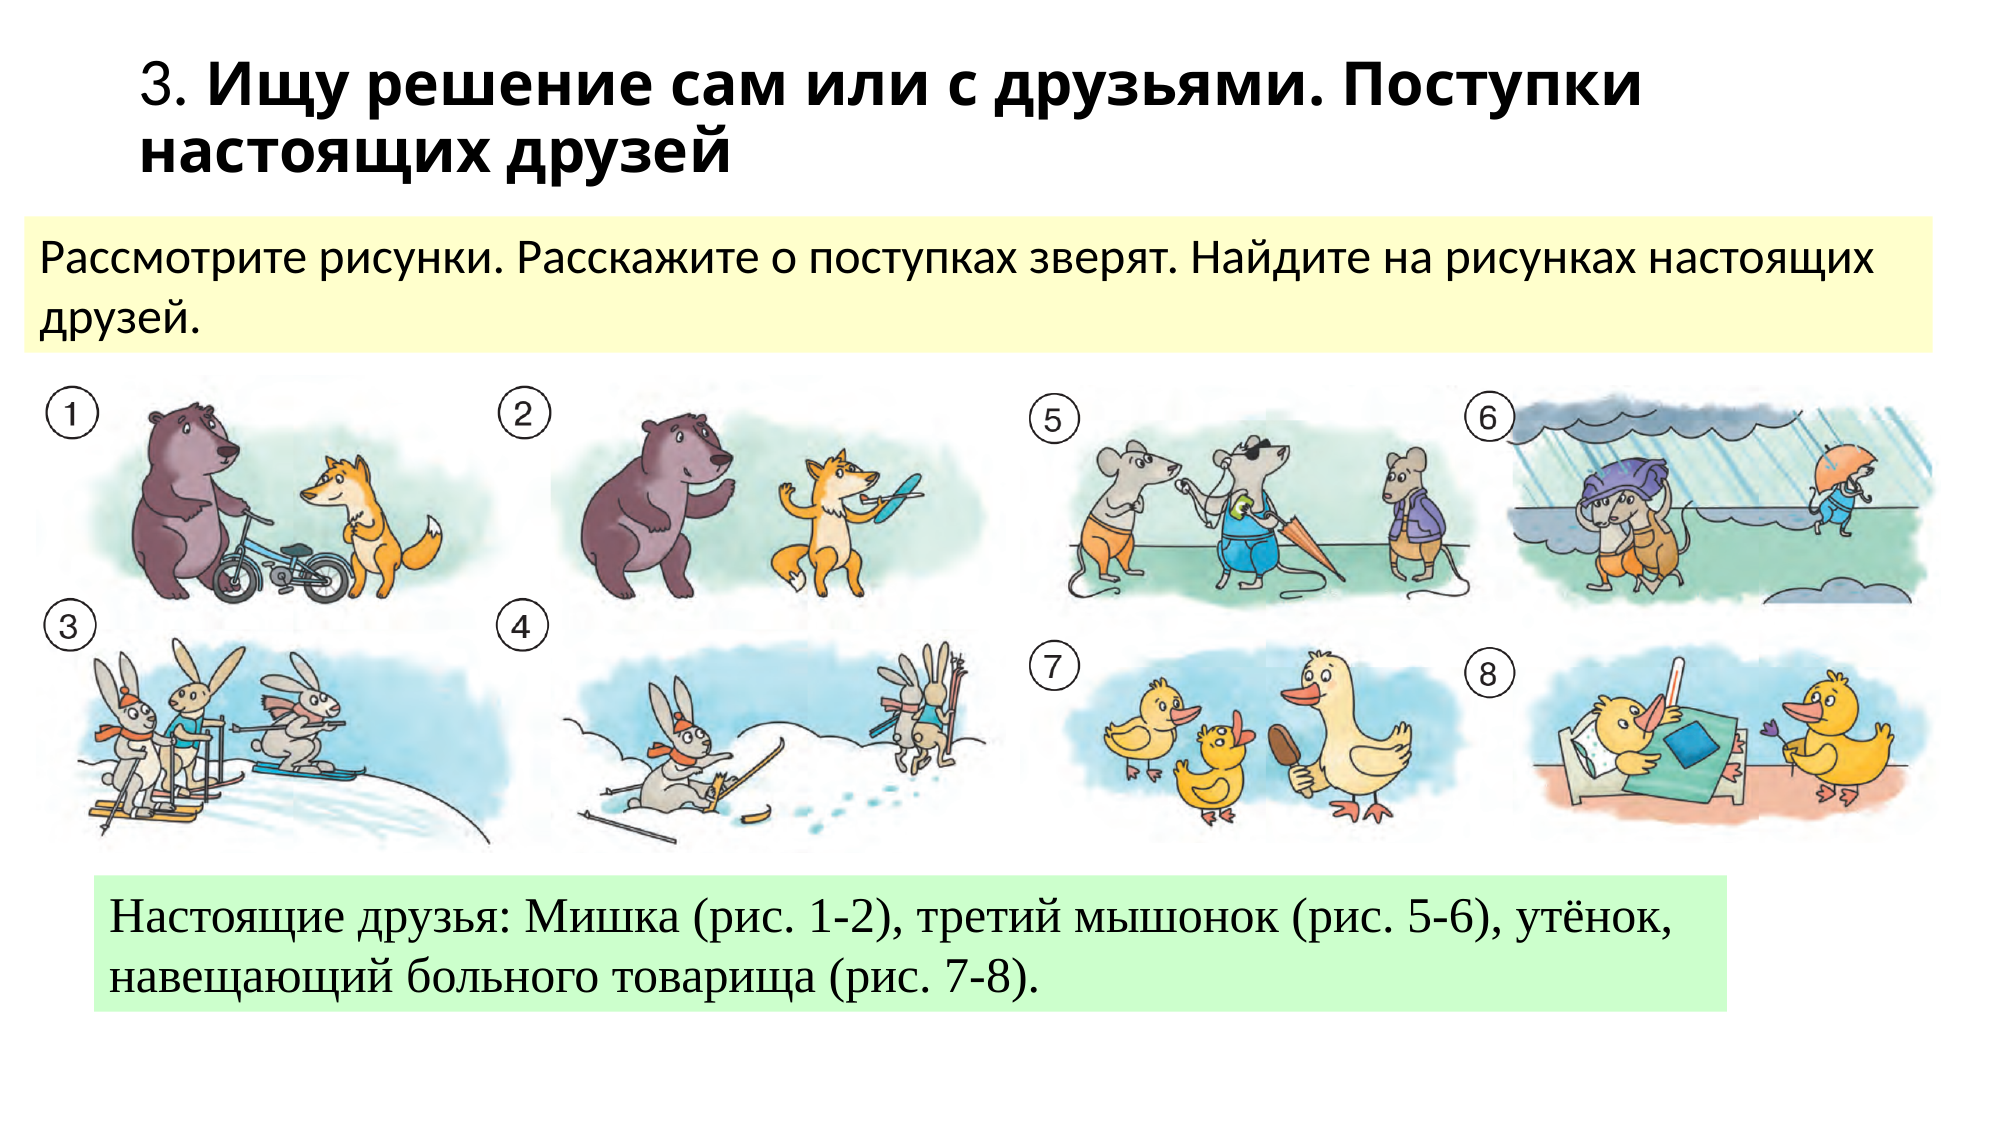

# 3. Ищу решение сам или с друзьями. Поступки настоящих друзей
Рассмотрите рисунки. Расскажите о поступках зверят. Найдите на рисунках настоящих друзей.
Настоящие друзья: Мишка (рис. 1-2), третий мышонок (рис. 5-6), утёнок, навещающий больного товарища (рис. 7-8).